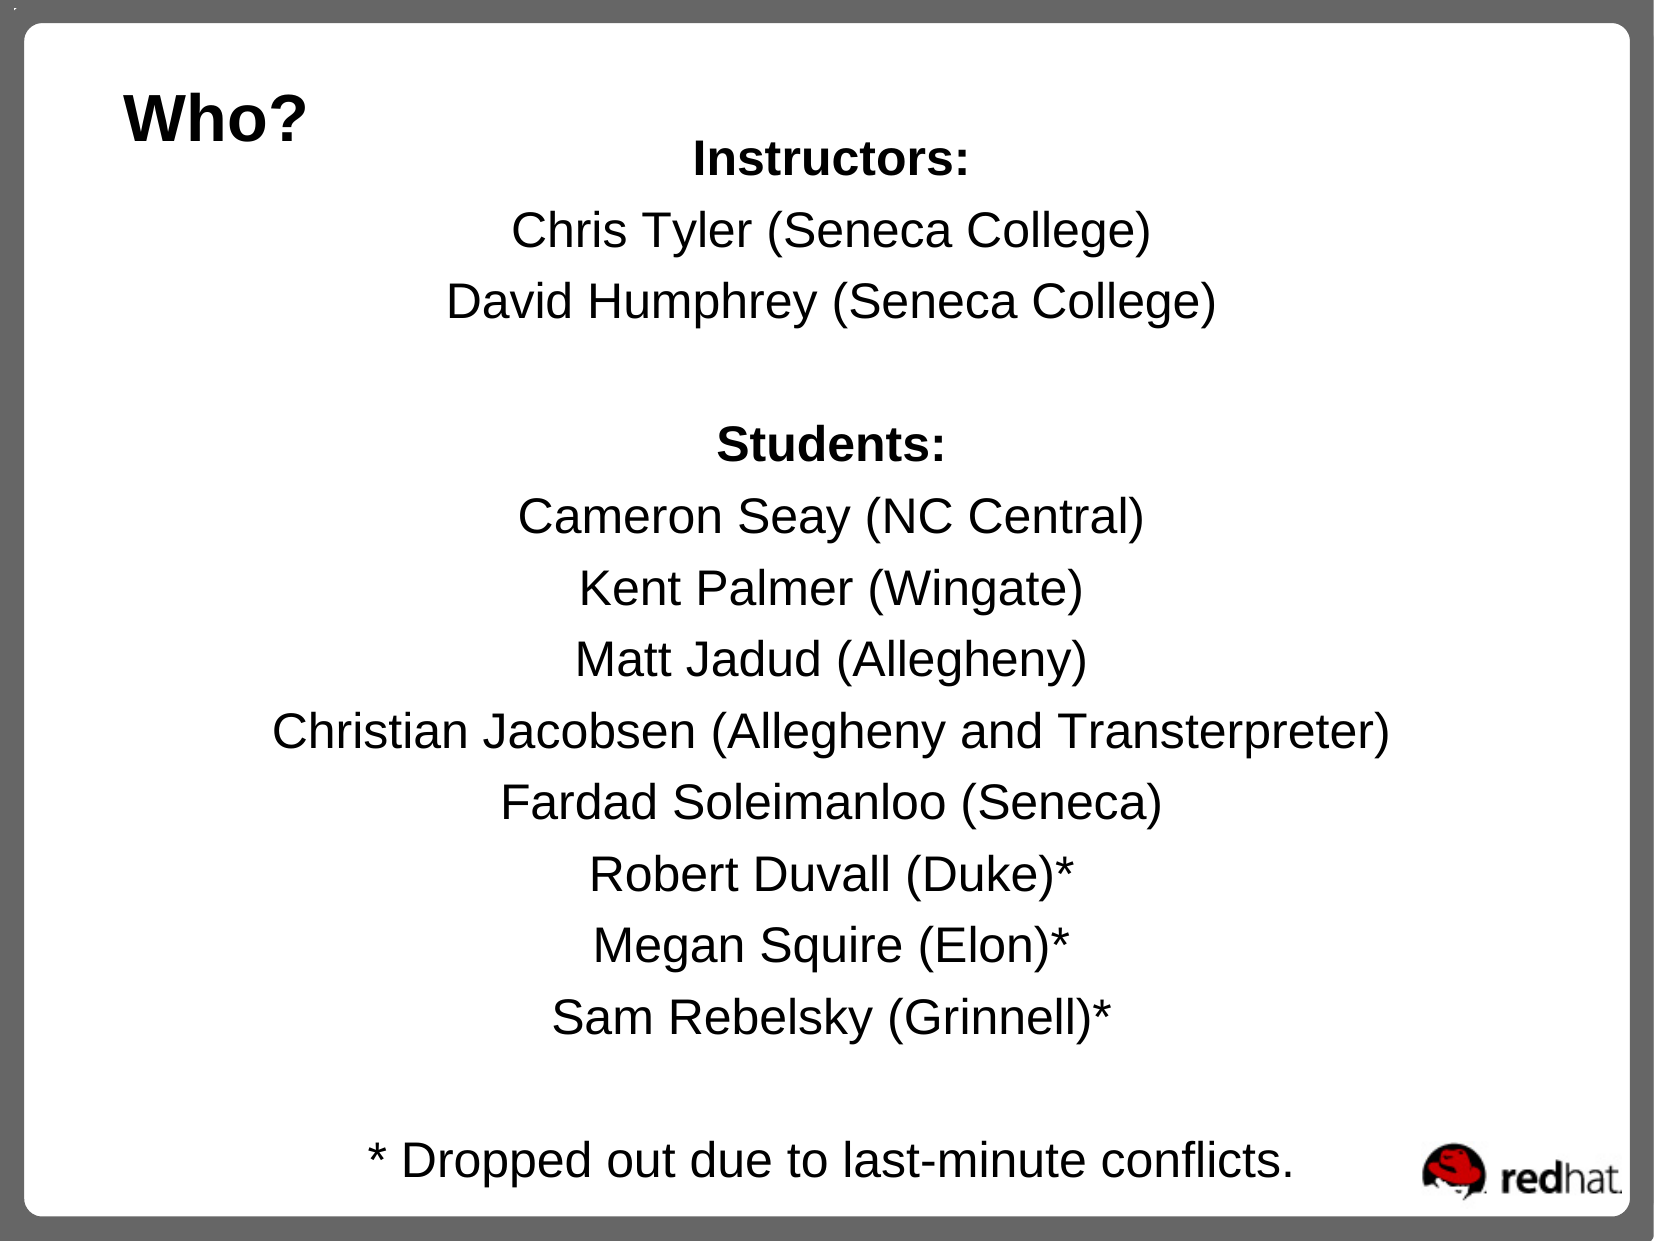

# Who?
Instructors:
Chris Tyler (Seneca College)
David Humphrey (Seneca College)
Students:
Cameron Seay (NC Central)
Kent Palmer (Wingate)
Matt Jadud (Allegheny)
Christian Jacobsen (Allegheny and Transterpreter)
Fardad Soleimanloo (Seneca)
Robert Duvall (Duke)*
Megan Squire (Elon)*
Sam Rebelsky (Grinnell)*
* Dropped out due to last-minute conflicts.